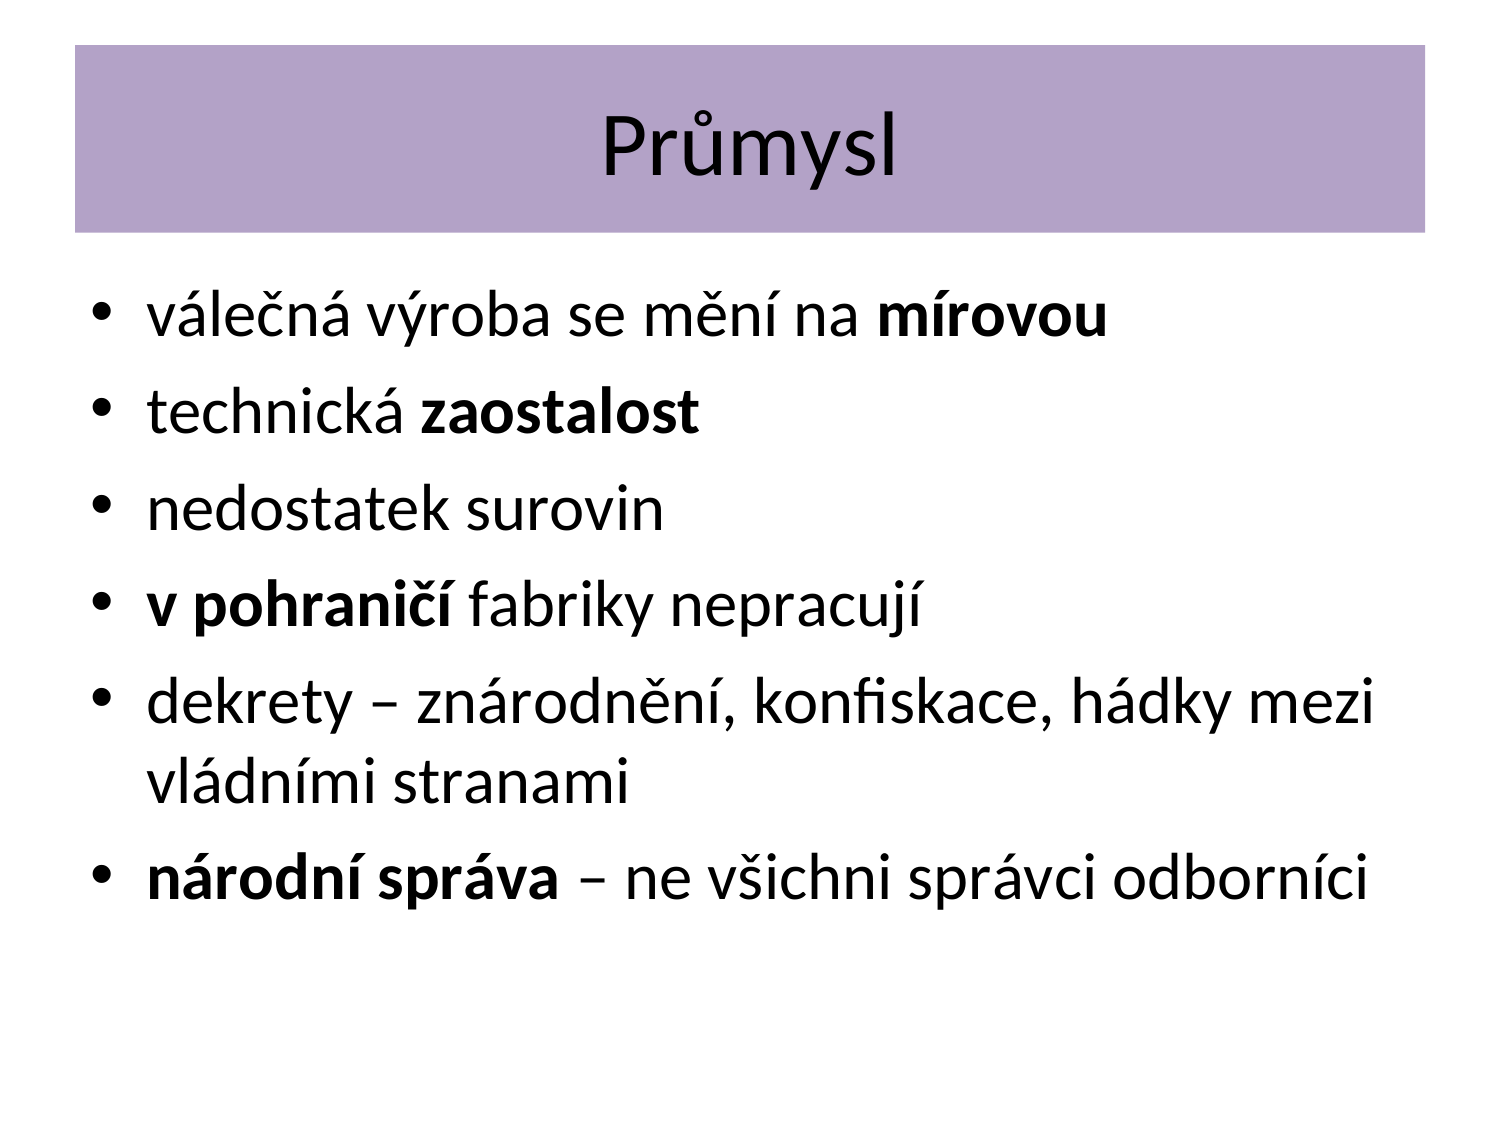

# Průmysl
válečná výroba se mění na mírovou
technická zaostalost
nedostatek surovin
v pohraničí fabriky nepracují
dekrety – znárodnění, konfiskace, hádky mezi vládními stranami
národní správa – ne všichni správci odborníci